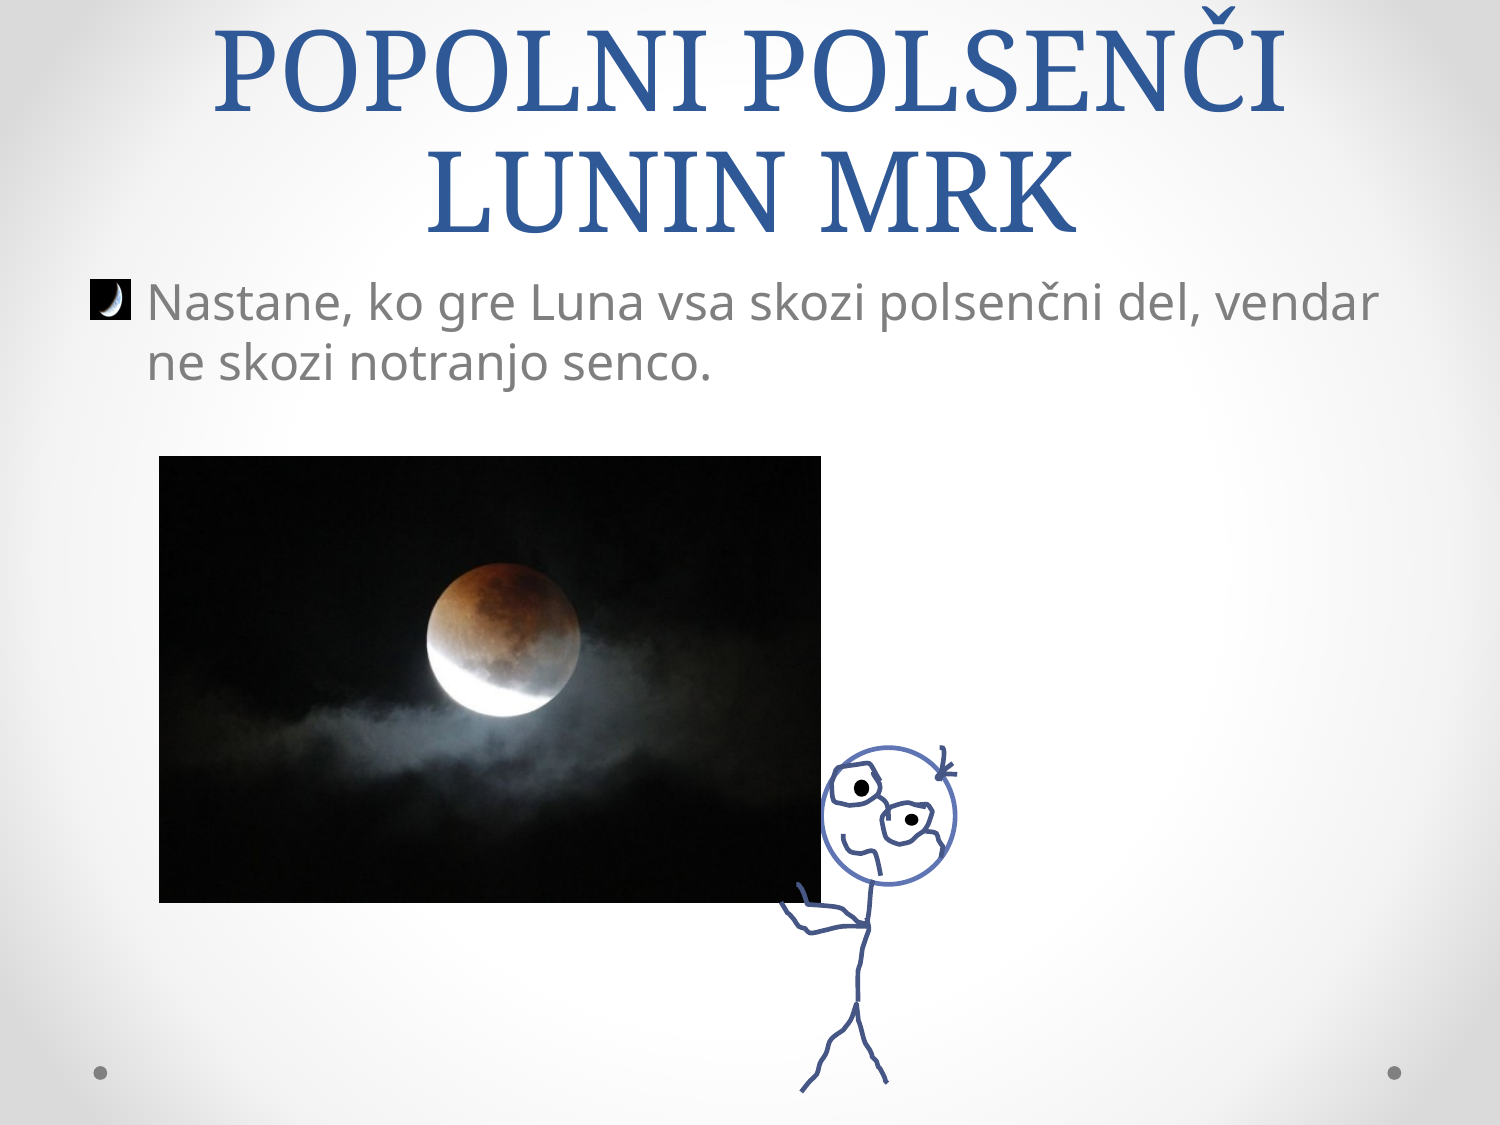

# POPOLNI POLSENČI LUNIN MRK
Nastane, ko gre Luna vsa skozi polsenčni del, vendar ne skozi notranjo senco.